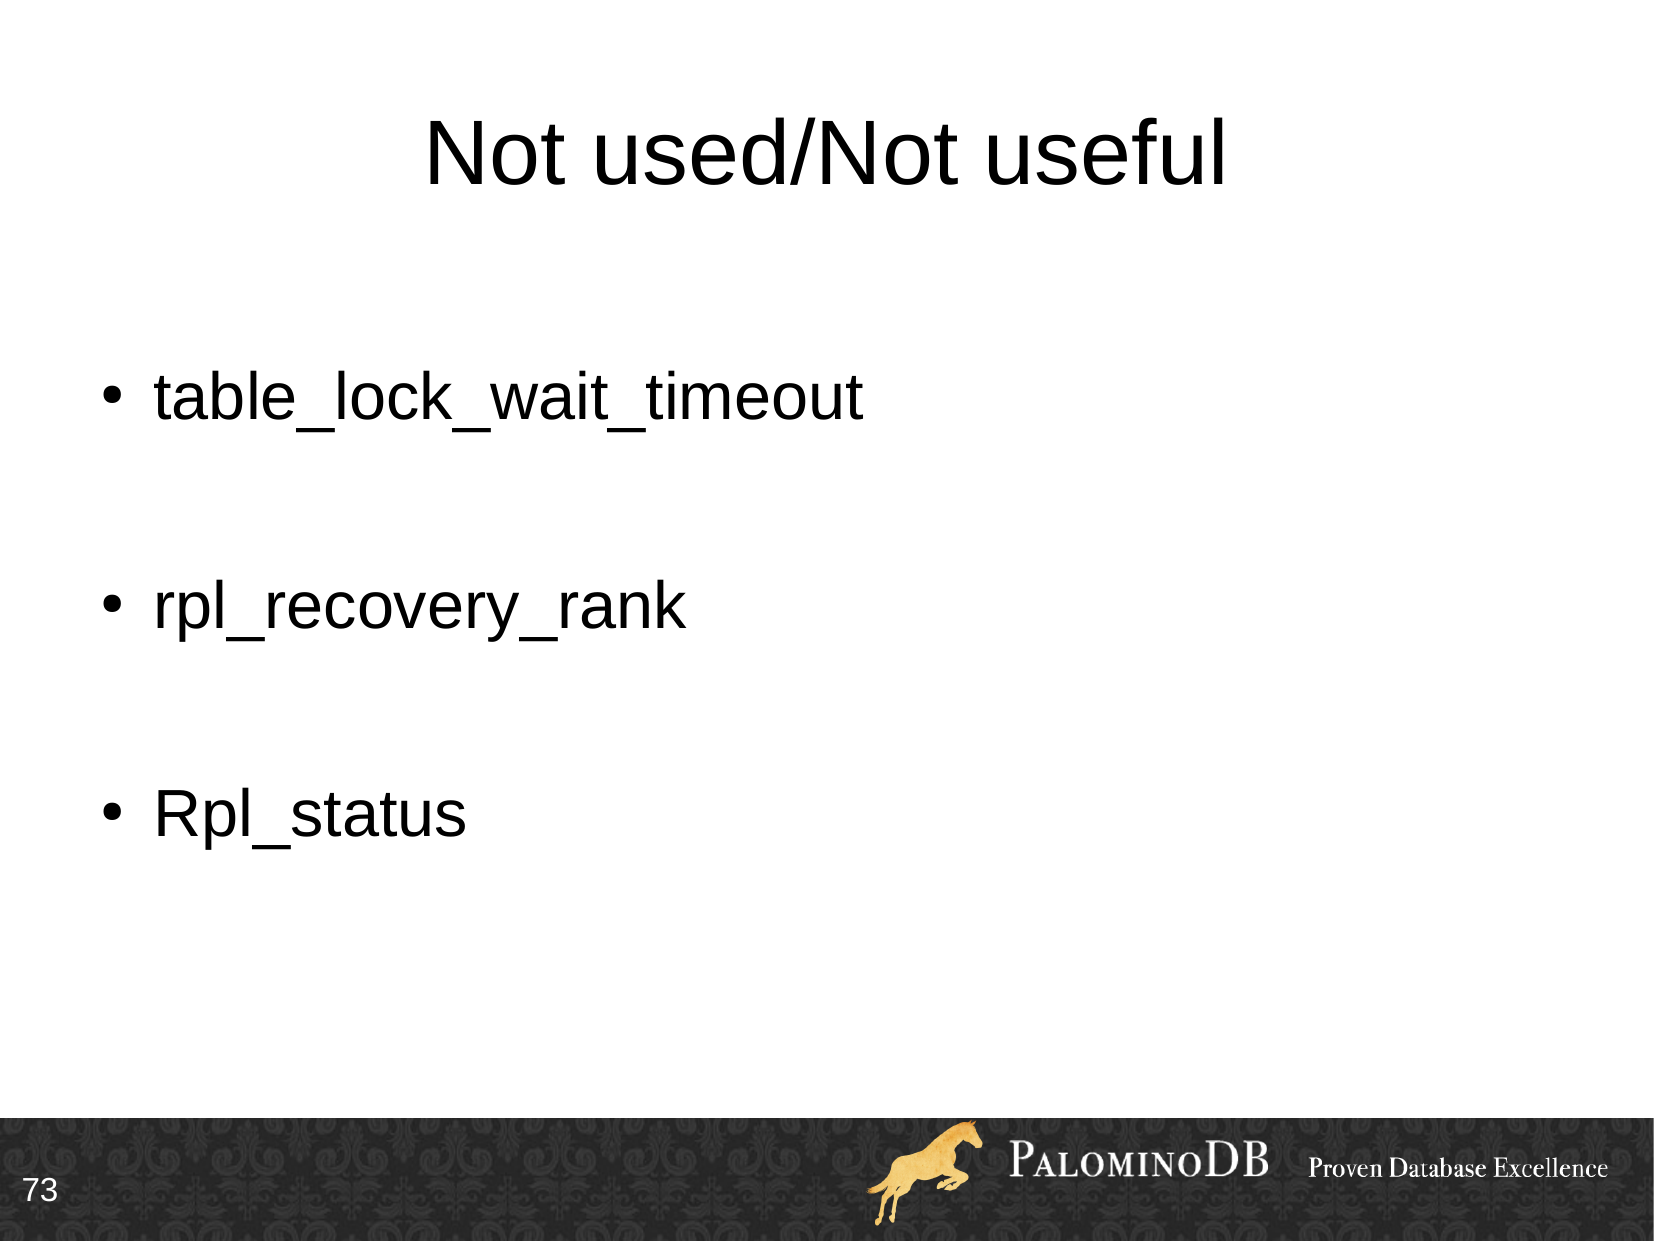

# Not used/Not useful
table_lock_wait_timeout
rpl_recovery_rank
Rpl_status